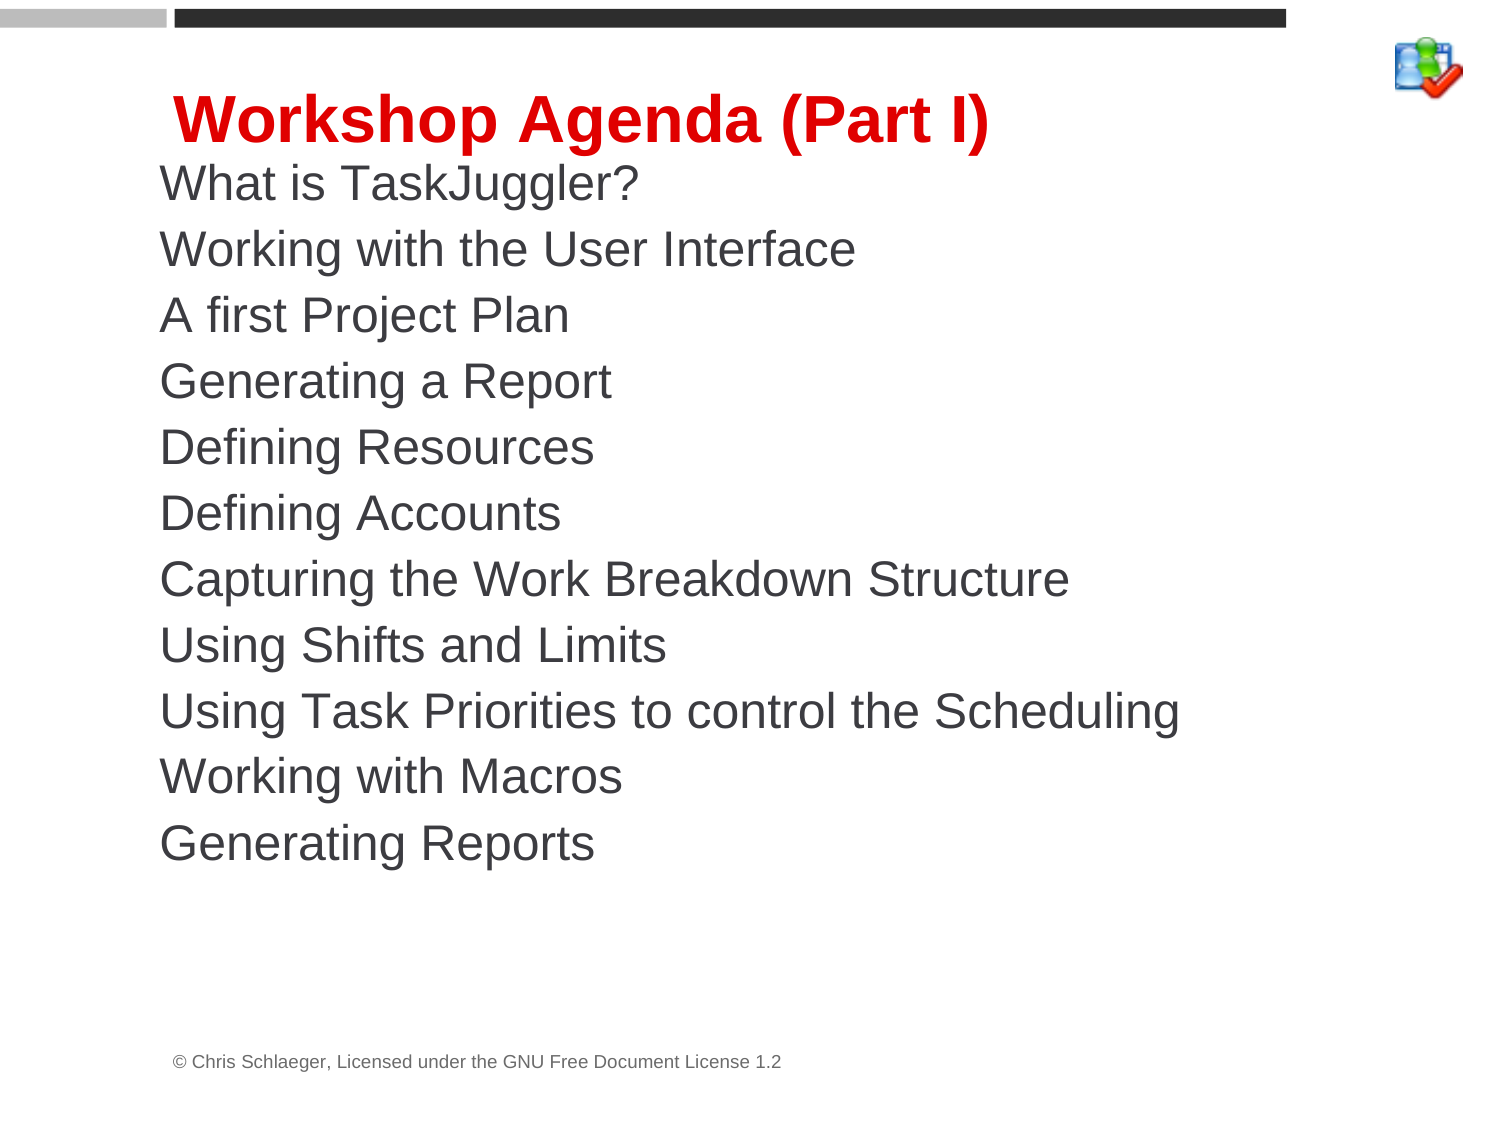

# Workshop Agenda (Part I)
What is TaskJuggler?
Working with the User Interface
A first Project Plan
Generating a Report
Defining Resources
Defining Accounts
Capturing the Work Breakdown Structure
Using Shifts and Limits
Using Task Priorities to control the Scheduling
Working with Macros
Generating Reports